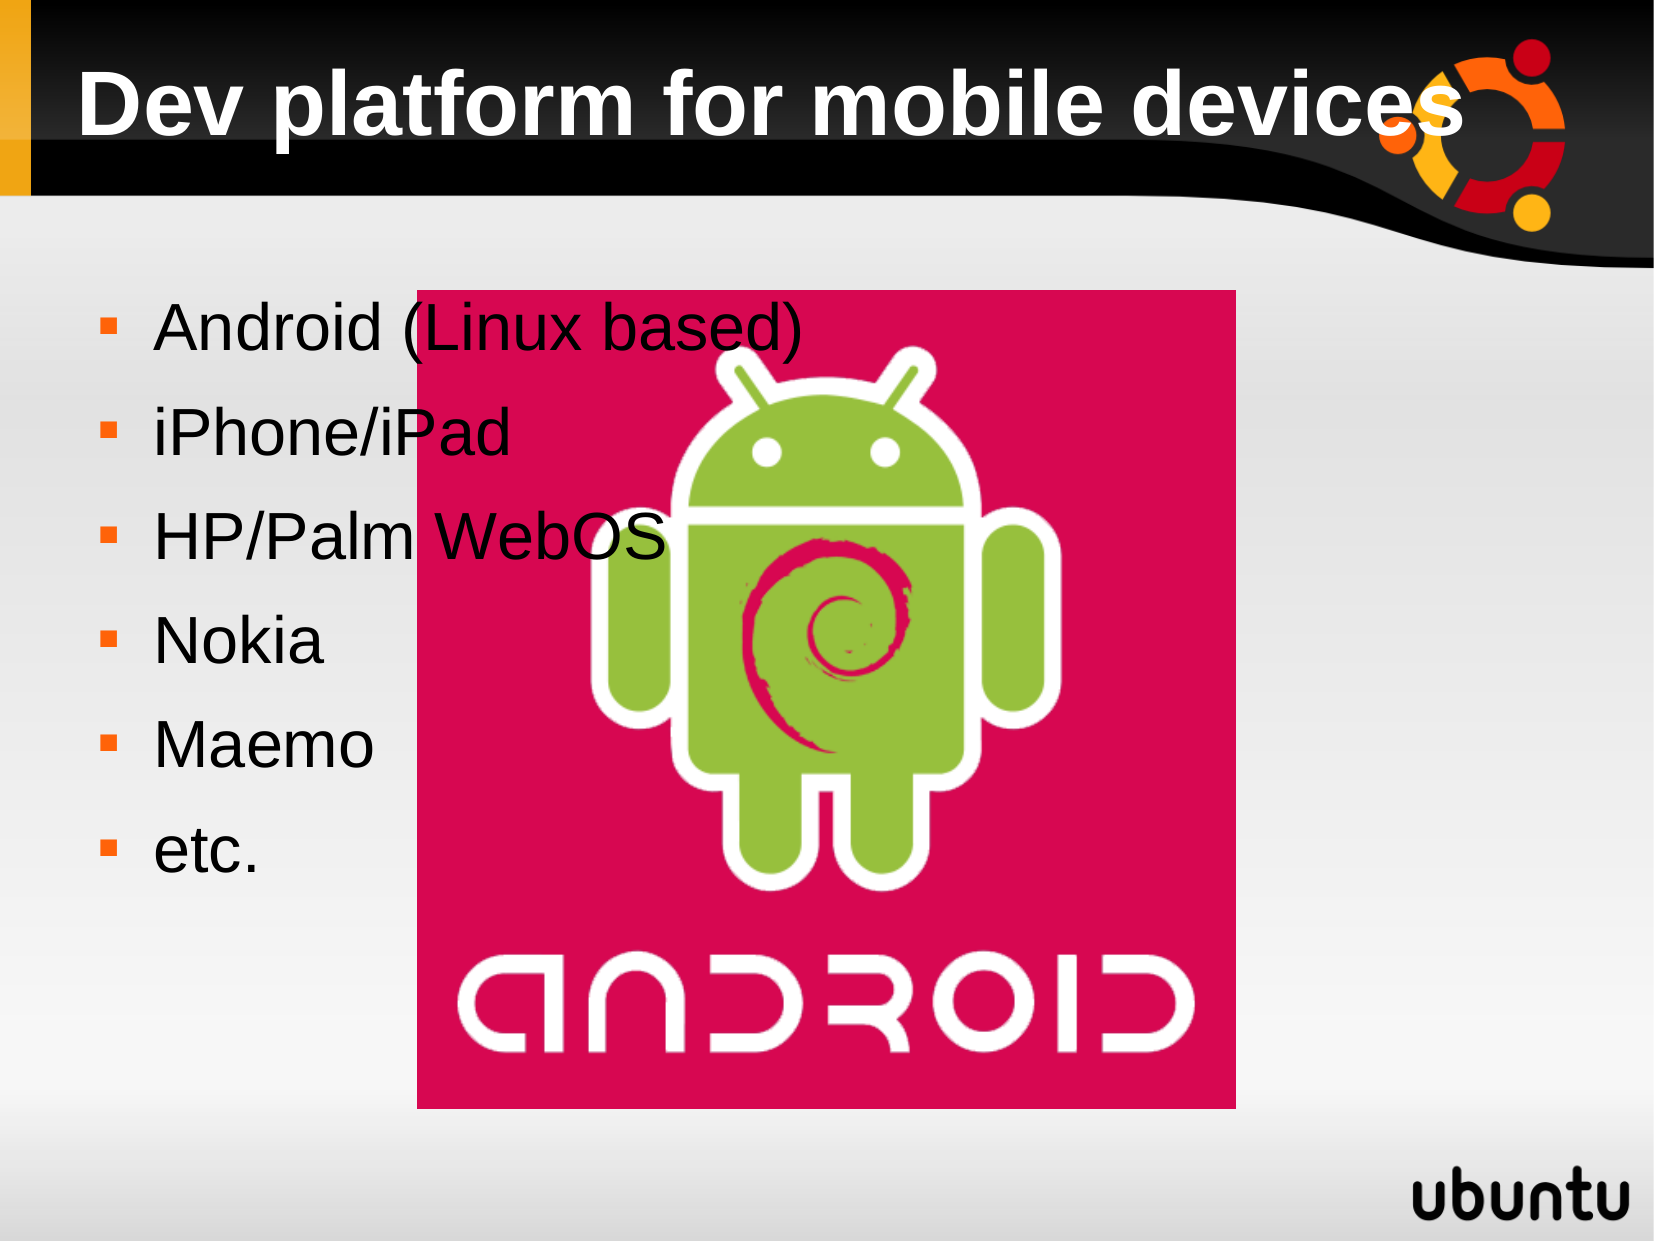

# Dev platform for mobile devices
Android (Linux based)
iPhone/iPad
HP/Palm WebOS
Nokia
Maemo
etc.